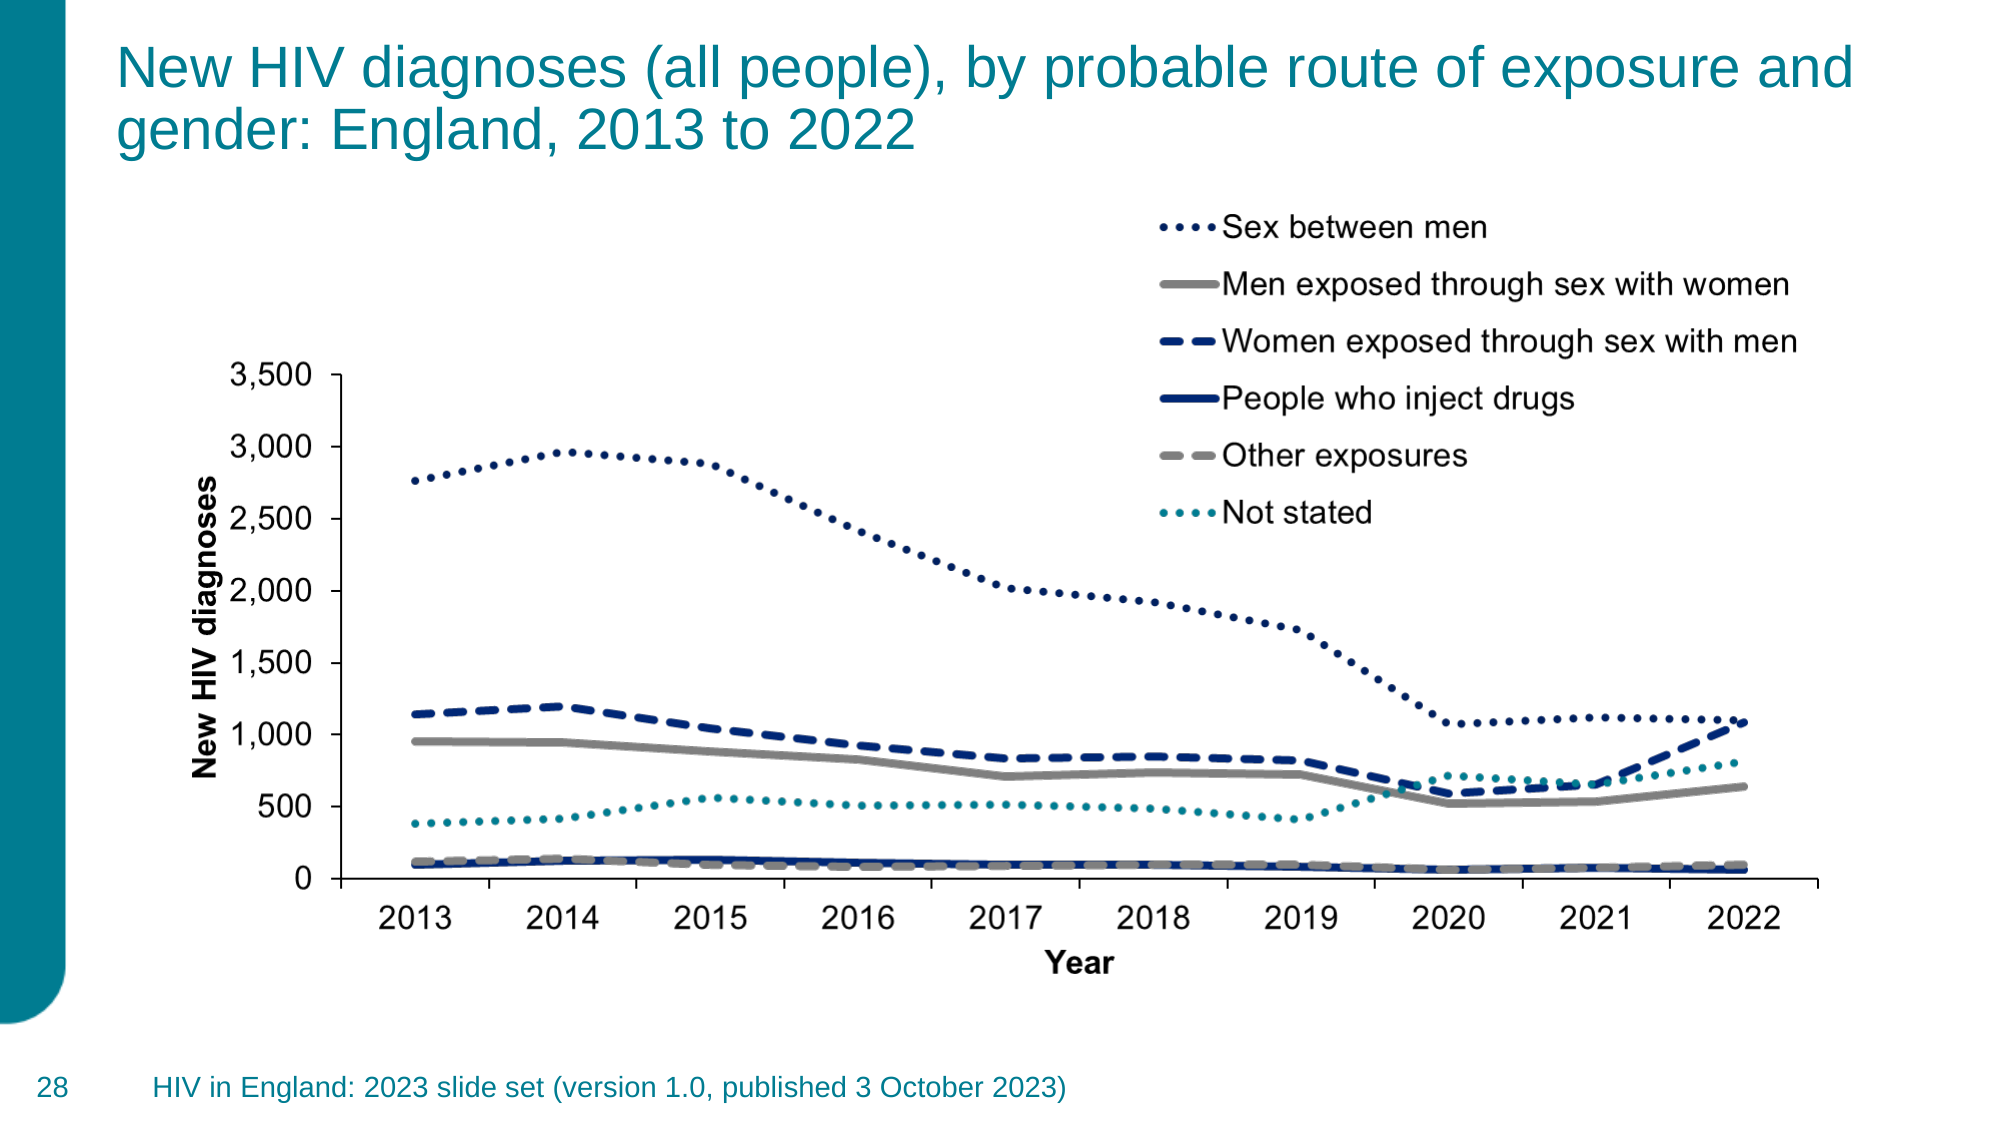

# New HIV diagnoses (all people), by probable route of exposure and gender: England, 2013 to 2022
28
HIV in England: 2023 slide set (version 1.0, published 3 October 2023)